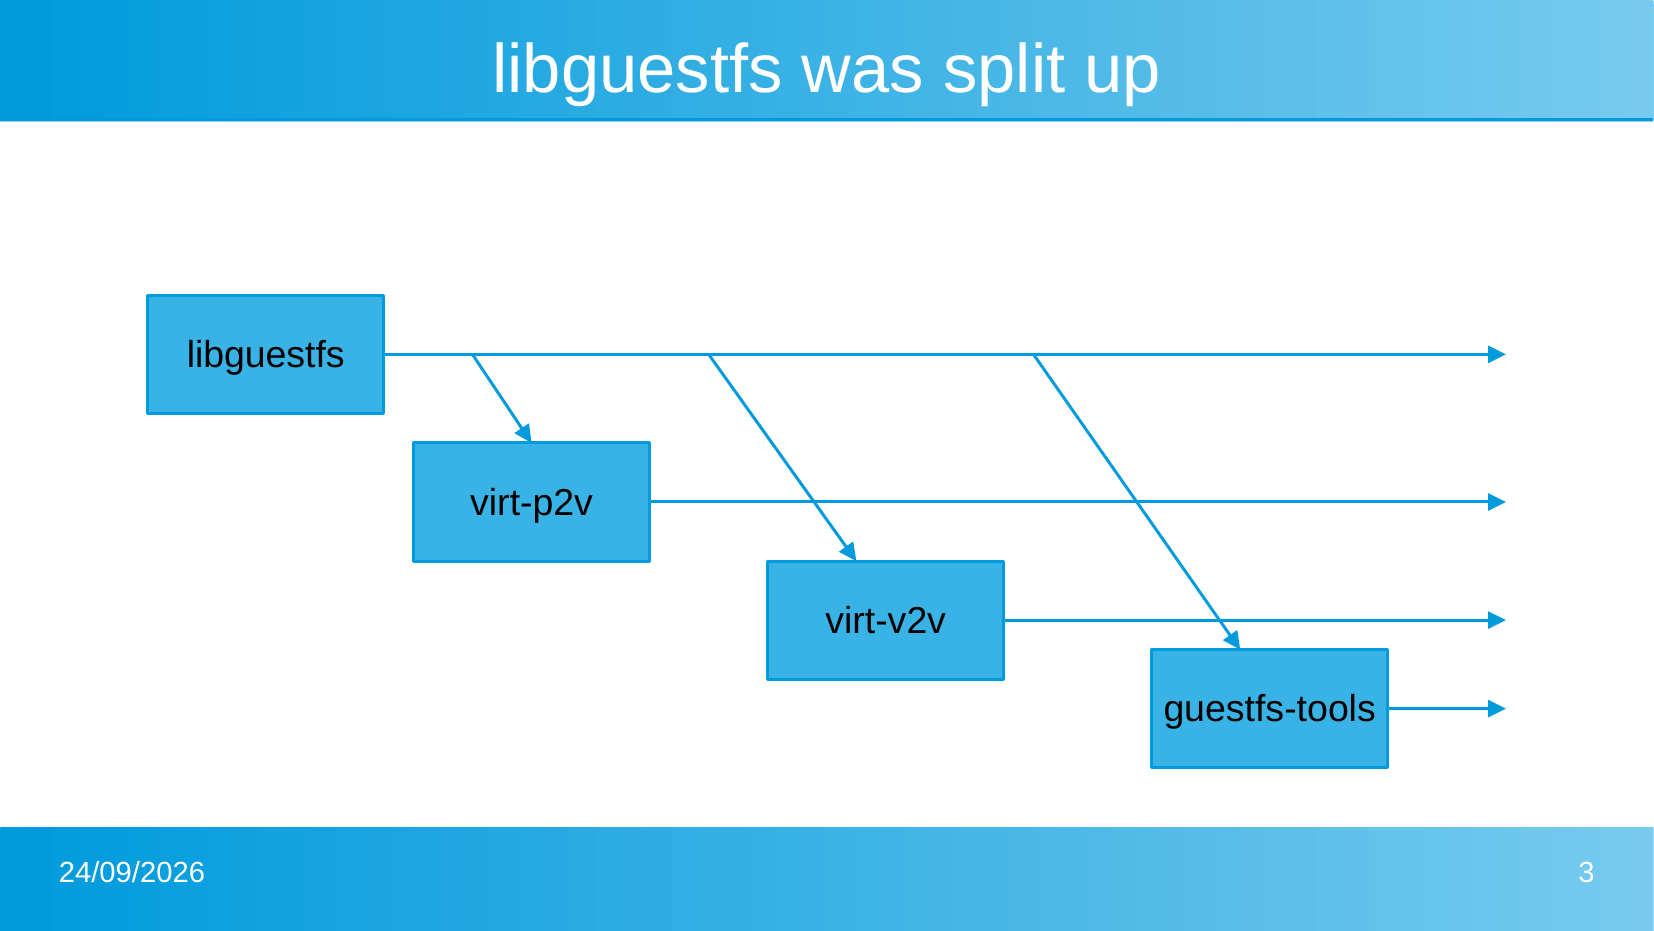

# libguestfs was split up
libguestfs
virt-p2v
virt-v2v
guestfs-tools
3